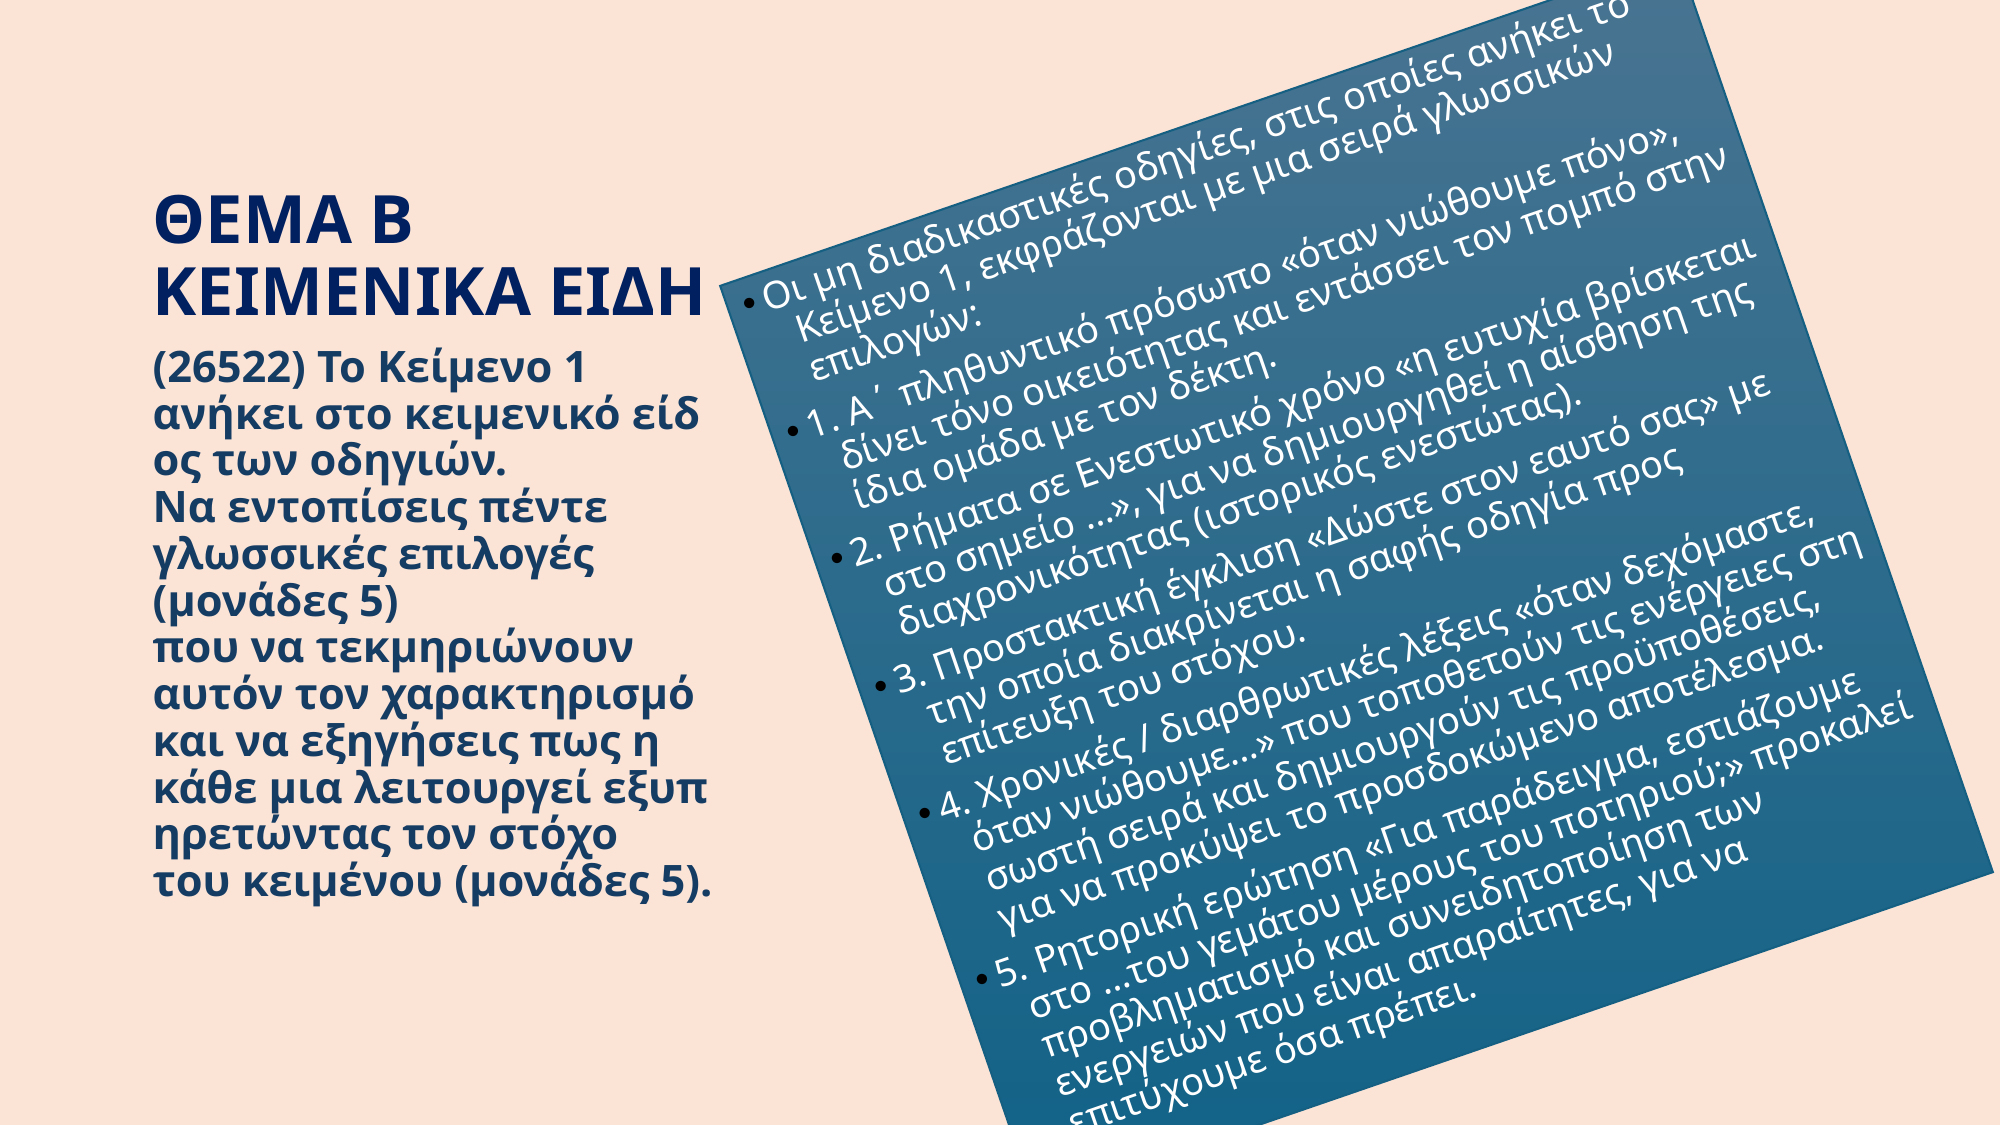

# ΘΕΜΑ Β​ ΚΕΙΜΕΝΙΚΑ ΕΙΔΗ​
Οι μη διαδικαστικές οδηγίες, στις οποίες ανήκει το Κείμενο 1, εκφράζονται με μια σειρά γλωσσικών επιλογών:
1. Α΄ πληθυντικό πρόσωπο «όταν νιώθουμε πόνο», δίνει τόνο οικειότητας και εντάσσει τον πομπό στην ίδια ομάδα με τον δέκτη.
2. Ρήματα σε Ενεστωτικό χρόνο «η ευτυχία βρίσκεται στο σημείο …», για να δημιουργηθεί η αίσθηση της διαχρονικότητας (ιστορικός ενεστώτας).
3. Προστακτική έγκλιση «Δώστε στον εαυτό σας» με την οποία διακρίνεται η σαφής οδηγία προς επίτευξη του στόχου.
4. Χρονικές / διαρθρωτικές λέξεις «όταν δεχόμαστε, όταν νιώθουμε…» που τοποθετούν τις ενέργειες στη σωστή σειρά και δημιουργούν τις προϋποθέσεις, για να προκύψει το προσδοκώμενο αποτέλεσμα.
5. Ρητορική ερώτηση «Για παράδειγμα, εστιάζουμε στο …του γεμάτου μέρους του ποτηριού;» προκαλεί προβληματισμό και συνειδητοποίηση των ενεργειών που είναι απαραίτητες, για να επιτύχουμε όσα πρέπει.
(26522) Το Κείμενο 1 ανήκει στο κειμενικό είδος των οδηγιών. Να εντοπίσεις πέντε γλωσσικές επιλογές (μονάδες 5)  που να τεκμηριώνουν αυτόν τον χαρακτηρισμό και να εξηγήσεις πως η κάθε μια λειτουργεί εξυπηρετώντας τον στόχο του κειμένου (μονάδες 5).​